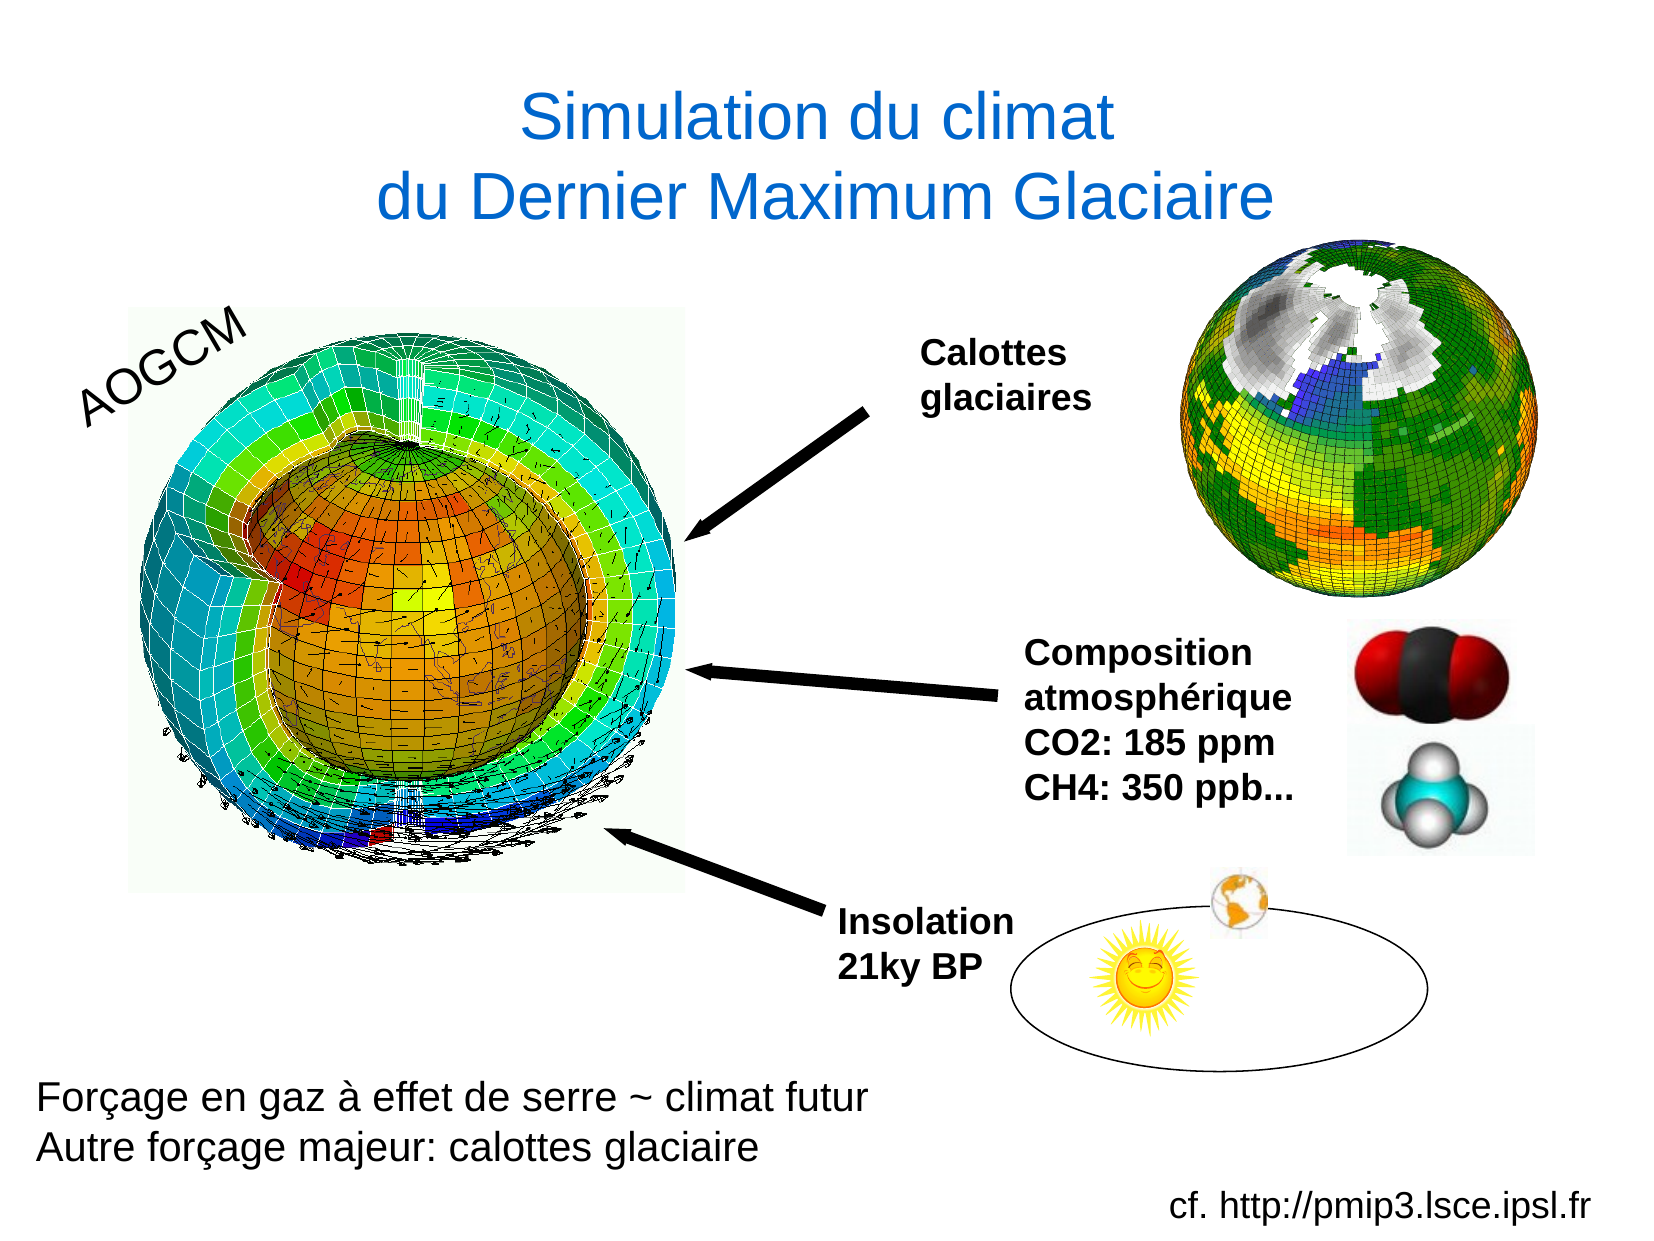

# Simulation du climat du Dernier Maximum Glaciaire
AOGCM
Calottes
glaciaires
Composition atmosphérique
CO2: 185 ppm
CH4: 350 ppb...
Insolation
21ky BP
Forçage en gaz à effet de serre ~ climat futur
Autre forçage majeur: calottes glaciaire
cf. http://pmip3.lsce.ipsl.fr